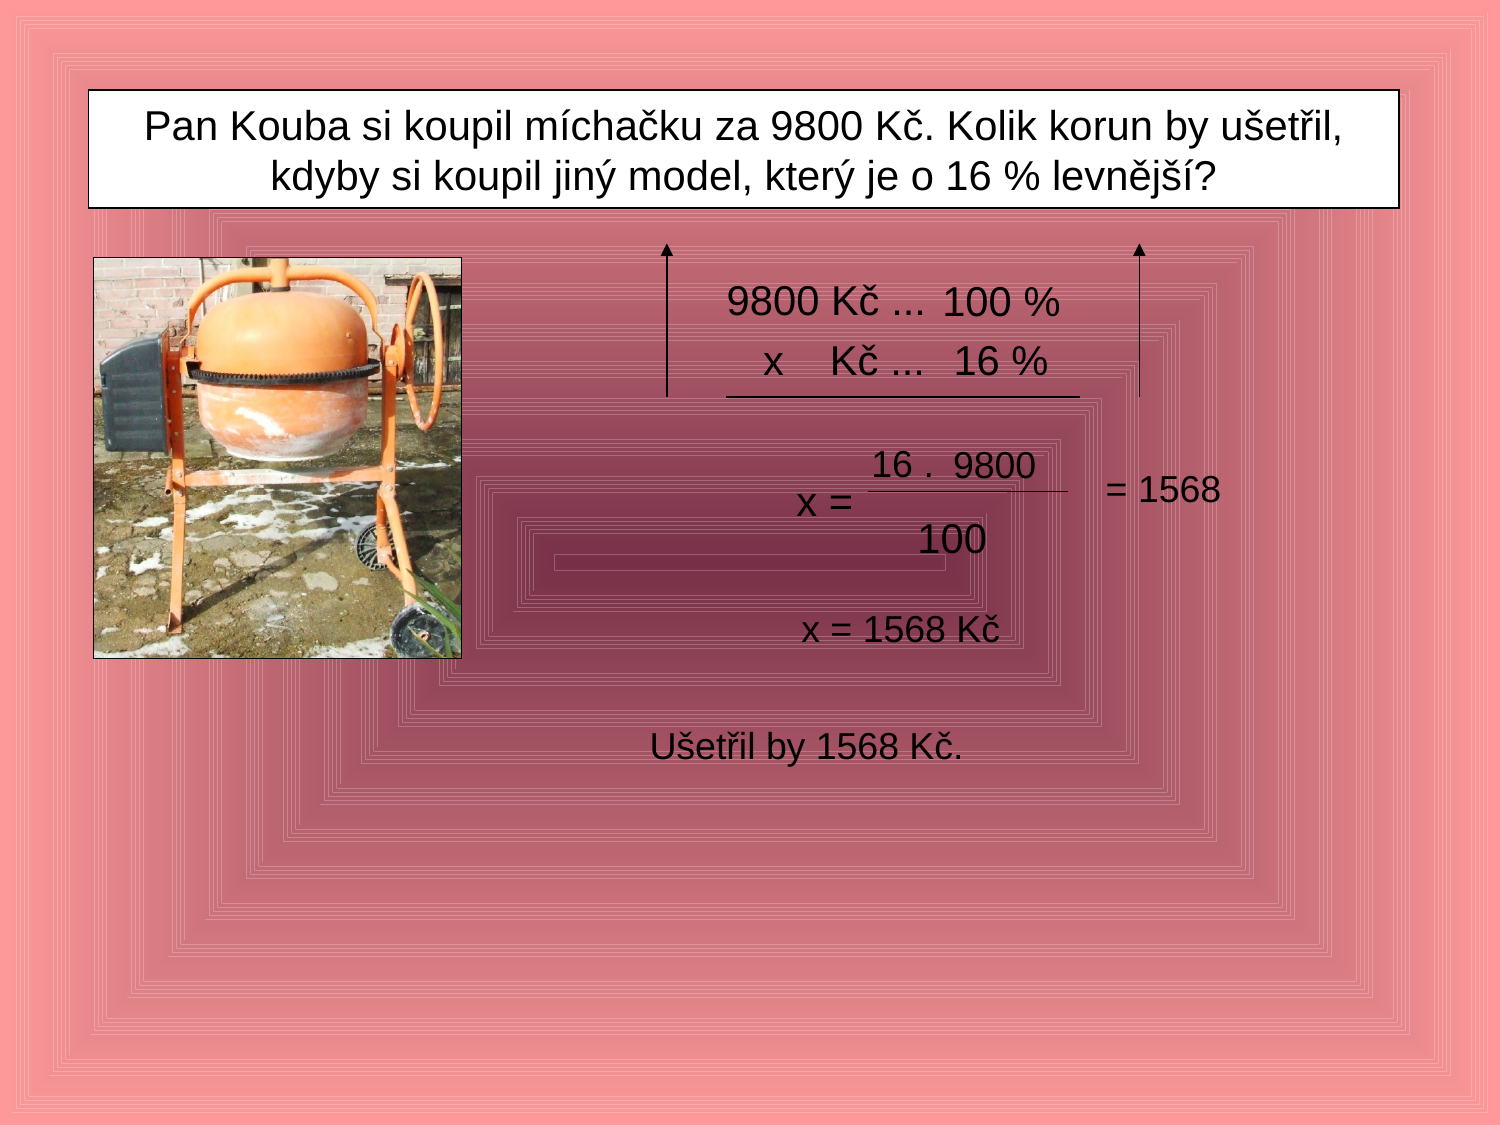

Pan Kouba si koupil míchačku za 9800 Kč. Kolik korun by ušetřil, kdyby si koupil jiný model, který je o 16 % levnější?
9800 Kč ...
100 %
 x Kč ...
 16 %
16 .
9800
= 1568
x =
100
x = 1568 Kč
Ušetřil by 1568 Kč.